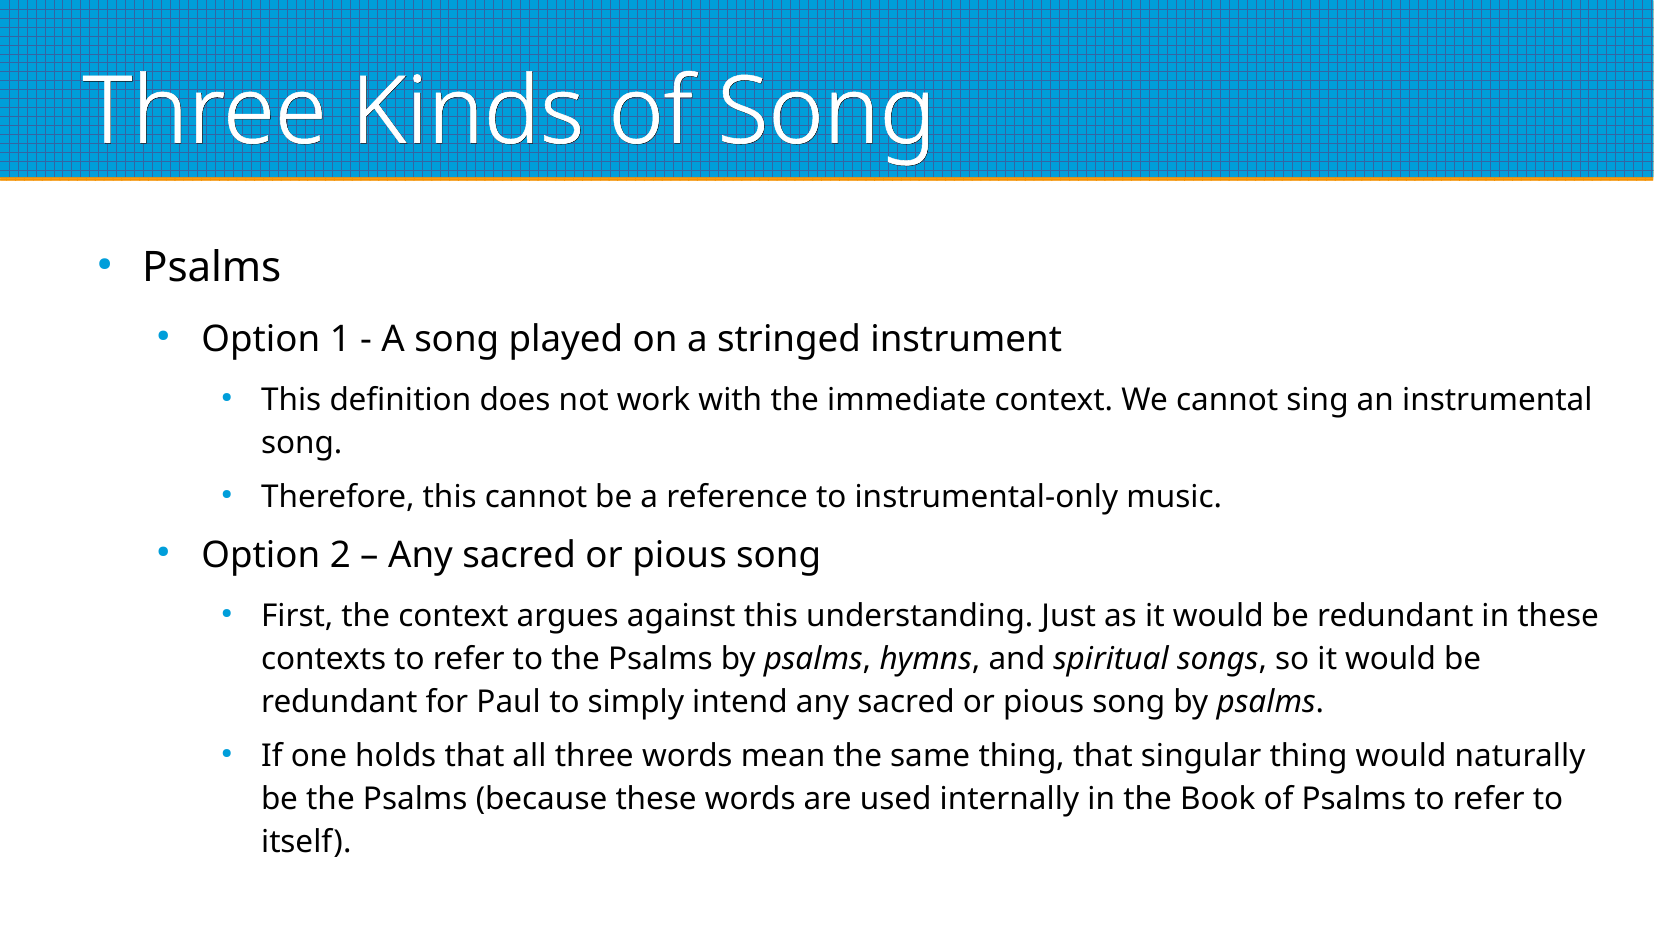

# Three Kinds of Song
Psalms
Option 1 - A song played on a stringed instrument
This definition does not work with the immediate context. We cannot sing an instrumental song.
Therefore, this cannot be a reference to instrumental-only music.
Option 2 – Any sacred or pious song
First, the context argues against this understanding. Just as it would be redundant in these contexts to refer to the Psalms by psalms, hymns, and spiritual songs, so it would be redundant for Paul to simply intend any sacred or pious song by psalms.
If one holds that all three words mean the same thing, that singular thing would naturally be the Psalms (because these words are used internally in the Book of Psalms to refer to itself).